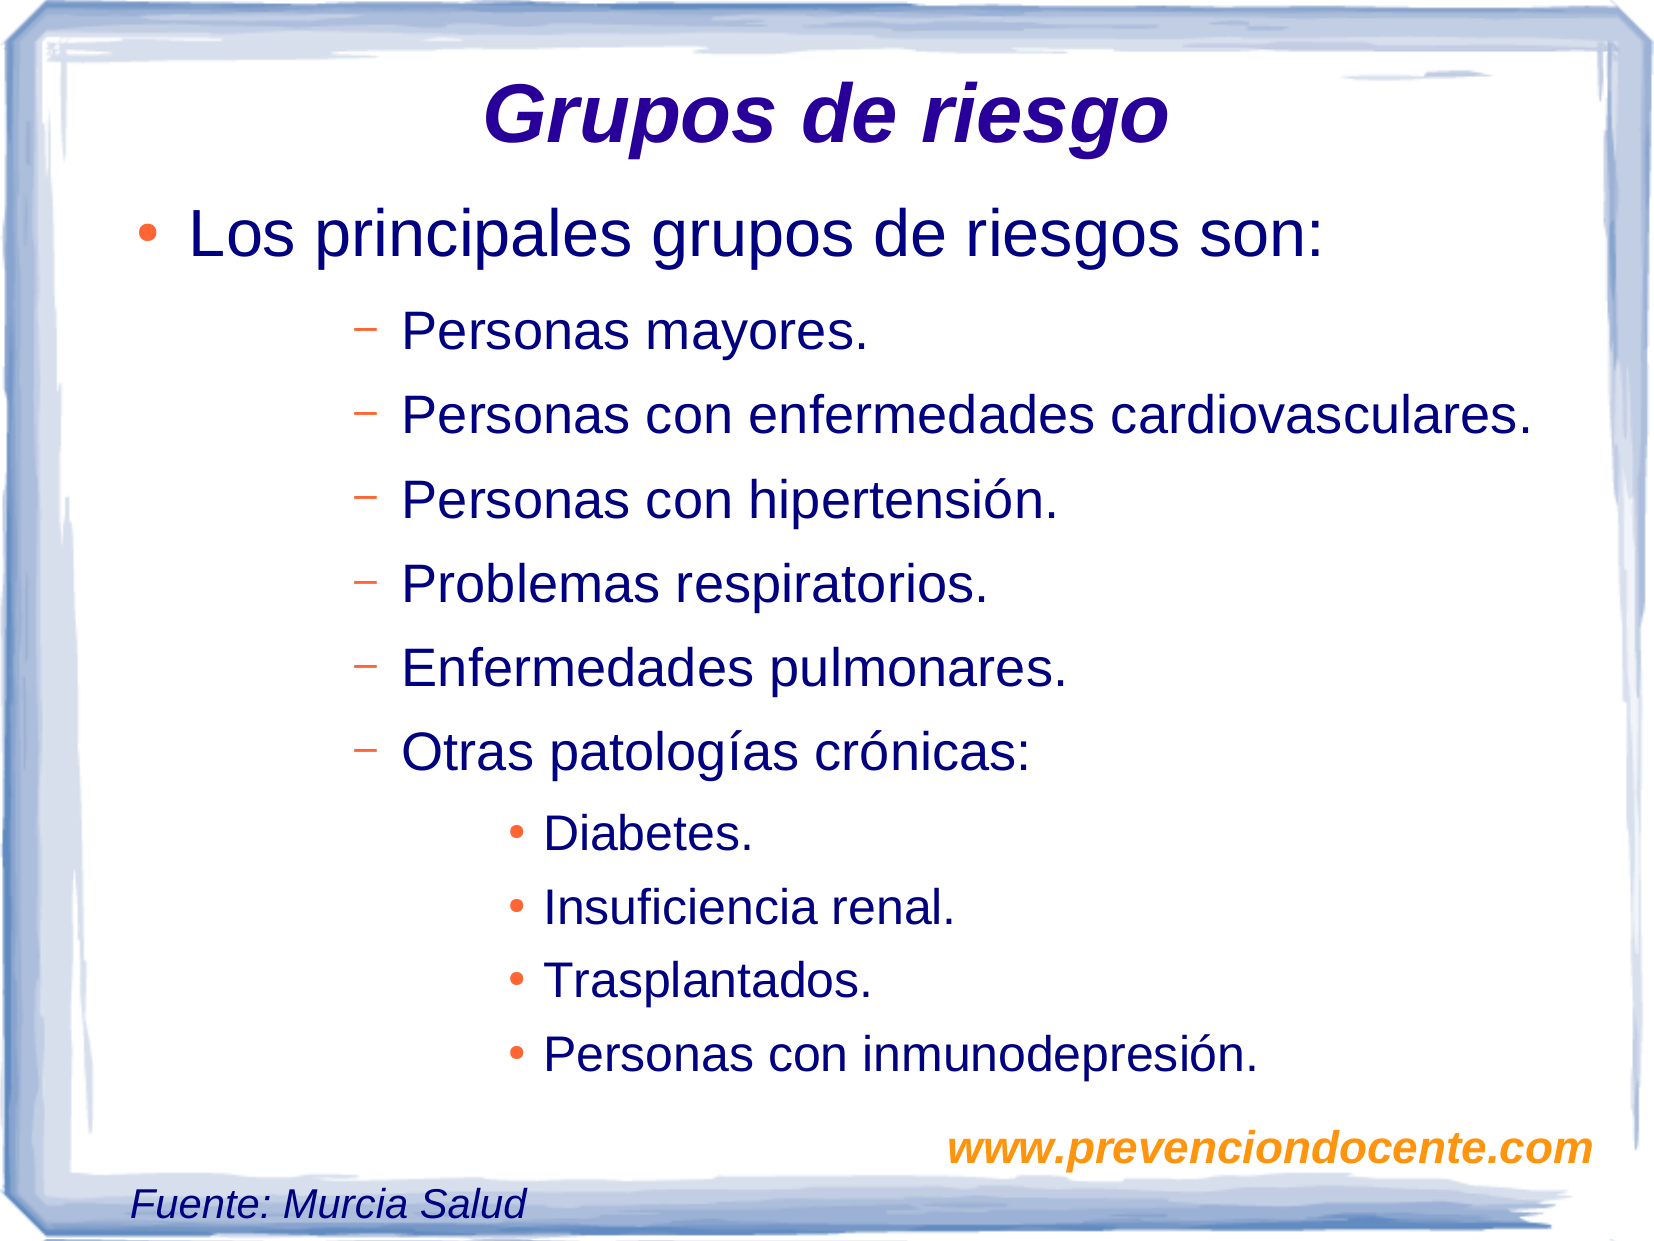

# Grupos de riesgo
Los principales grupos de riesgos son:
Personas mayores.
Personas con enfermedades cardiovasculares.
Personas con hipertensión.
Problemas respiratorios.
Enfermedades pulmonares.
Otras patologías crónicas:
Diabetes.
Insuficiencia renal.
Trasplantados.
Personas con inmunodepresión.
www.prevenciondocente.com
Fuente: Murcia Salud